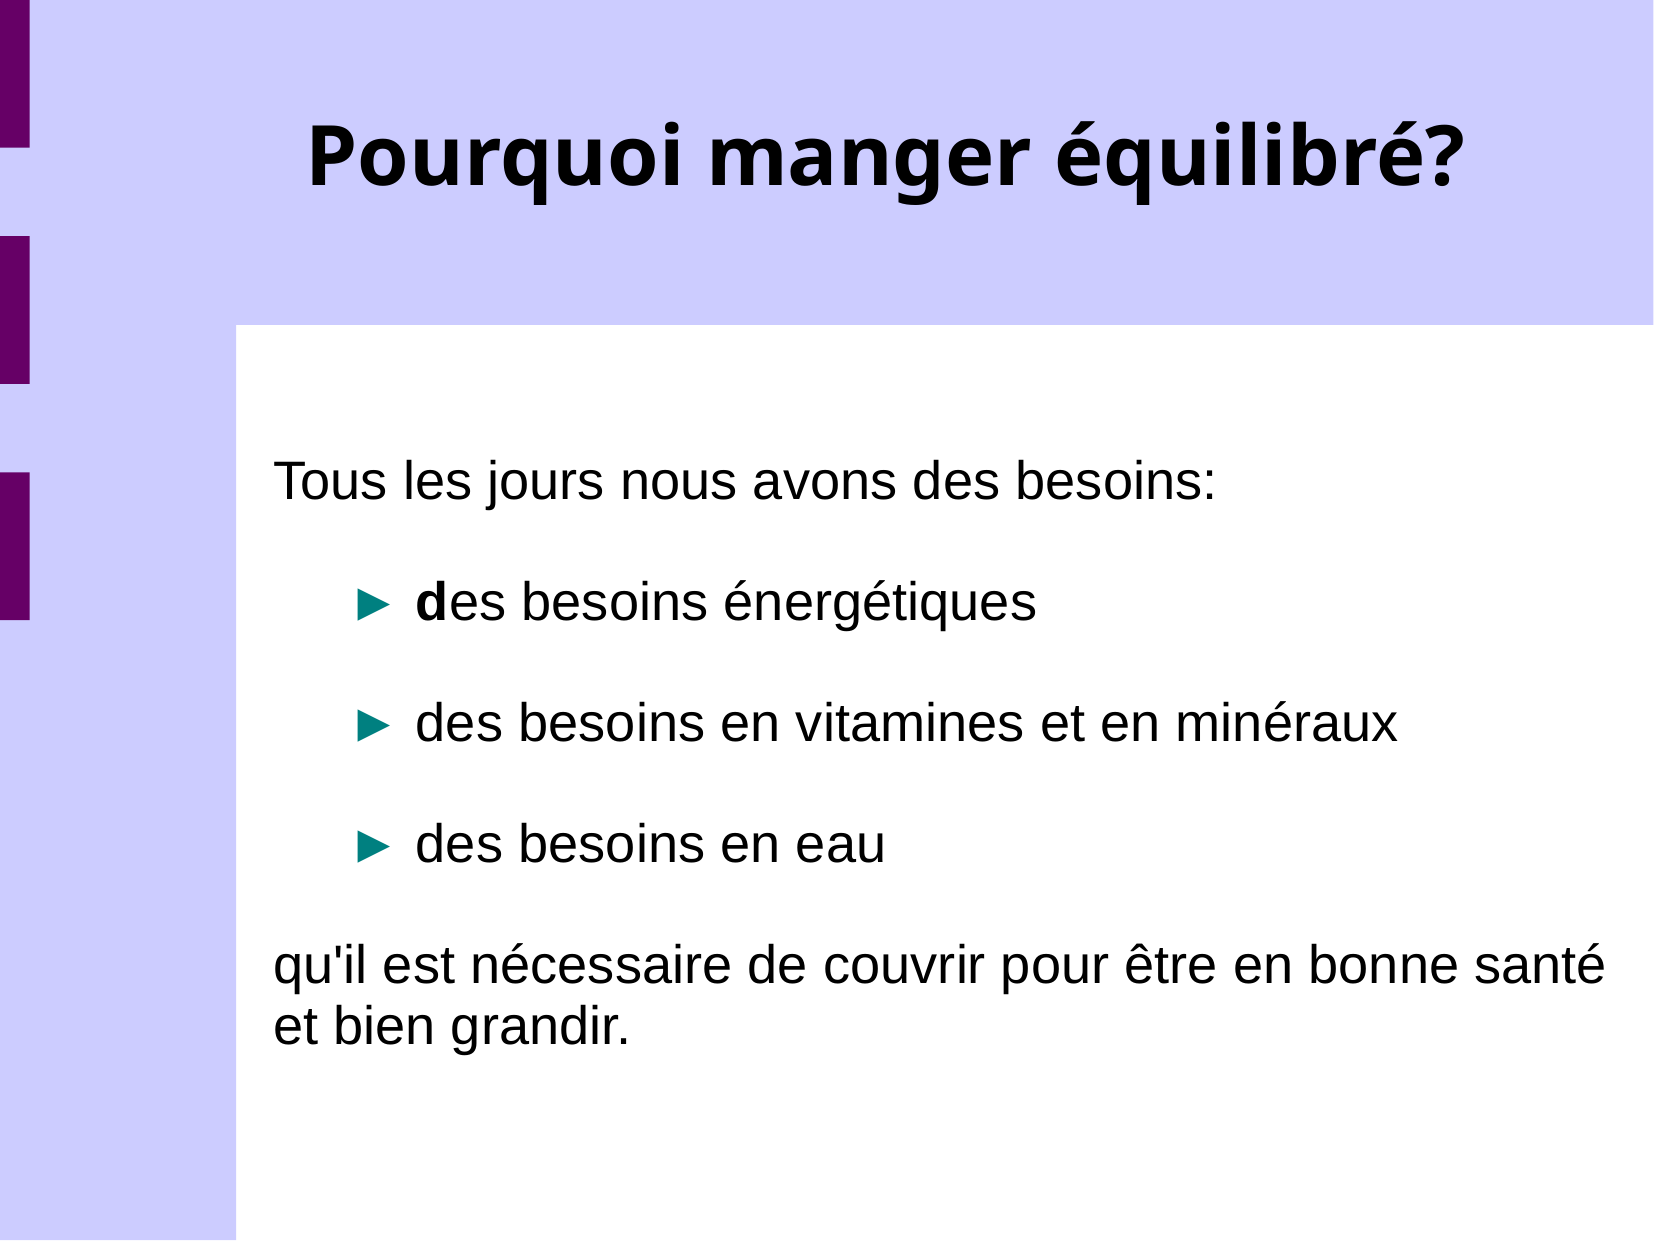

Pourquoi manger équilibré?
Tous les jours nous avons des besoins:
	► des besoins énergétiques
	► des besoins en vitamines et en minéraux
	► des besoins en eau
qu'il est nécessaire de couvrir pour être en bonne santé
et bien grandir.